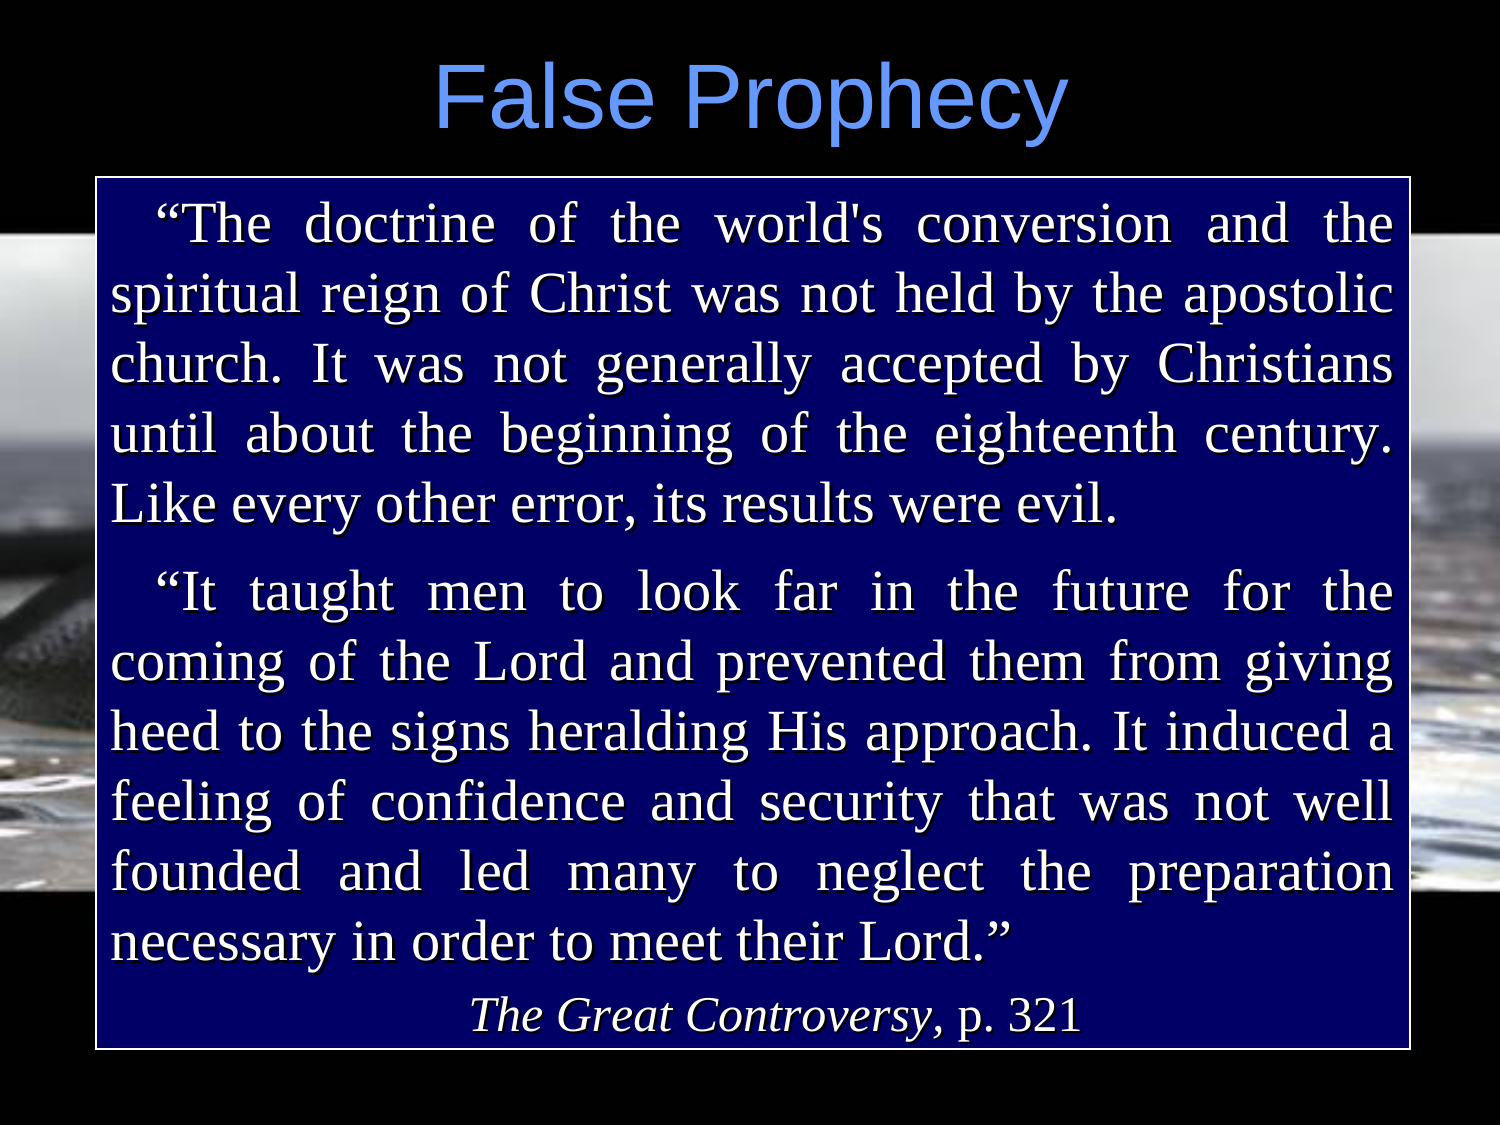

False Prophecy
“The doctrine of the world's conversion and the spiritual reign of Christ was not held by the apostolic church. It was not generally accepted by Christians until about the beginning of the eighteenth century. Like every other error, its results were evil.
“It taught men to look far in the future for the coming of the Lord and prevented them from giving heed to the signs heralding His approach. It induced a feeling of confidence and security that was not well founded and led many to neglect the preparation necessary in order to meet their Lord.”
The Great Controversy, p. 321